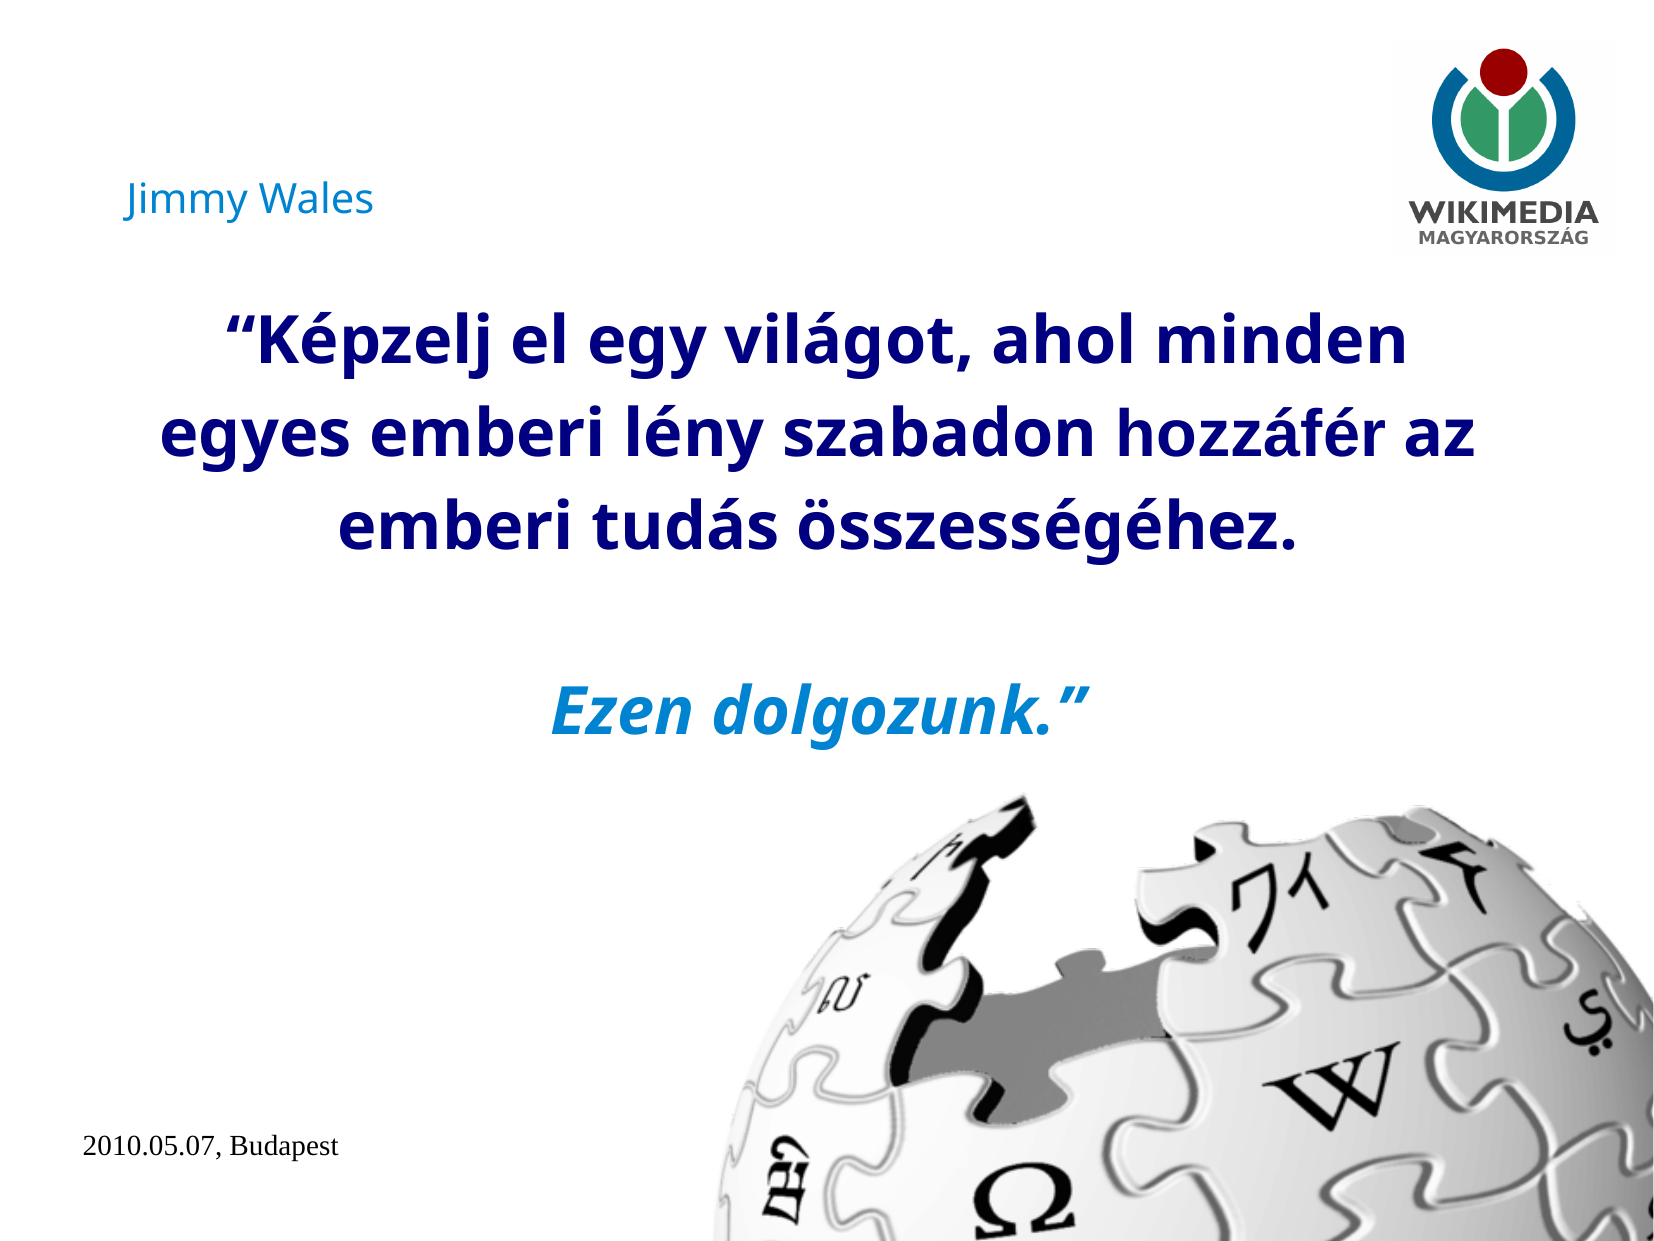

Jimmy Wales
# “Képzelj el egy világot, ahol minden egyes emberi lény szabadon hozzáfér az emberi tudás összességéhez. Ezen dolgozunk.”
2010.05.07, Budapest
2